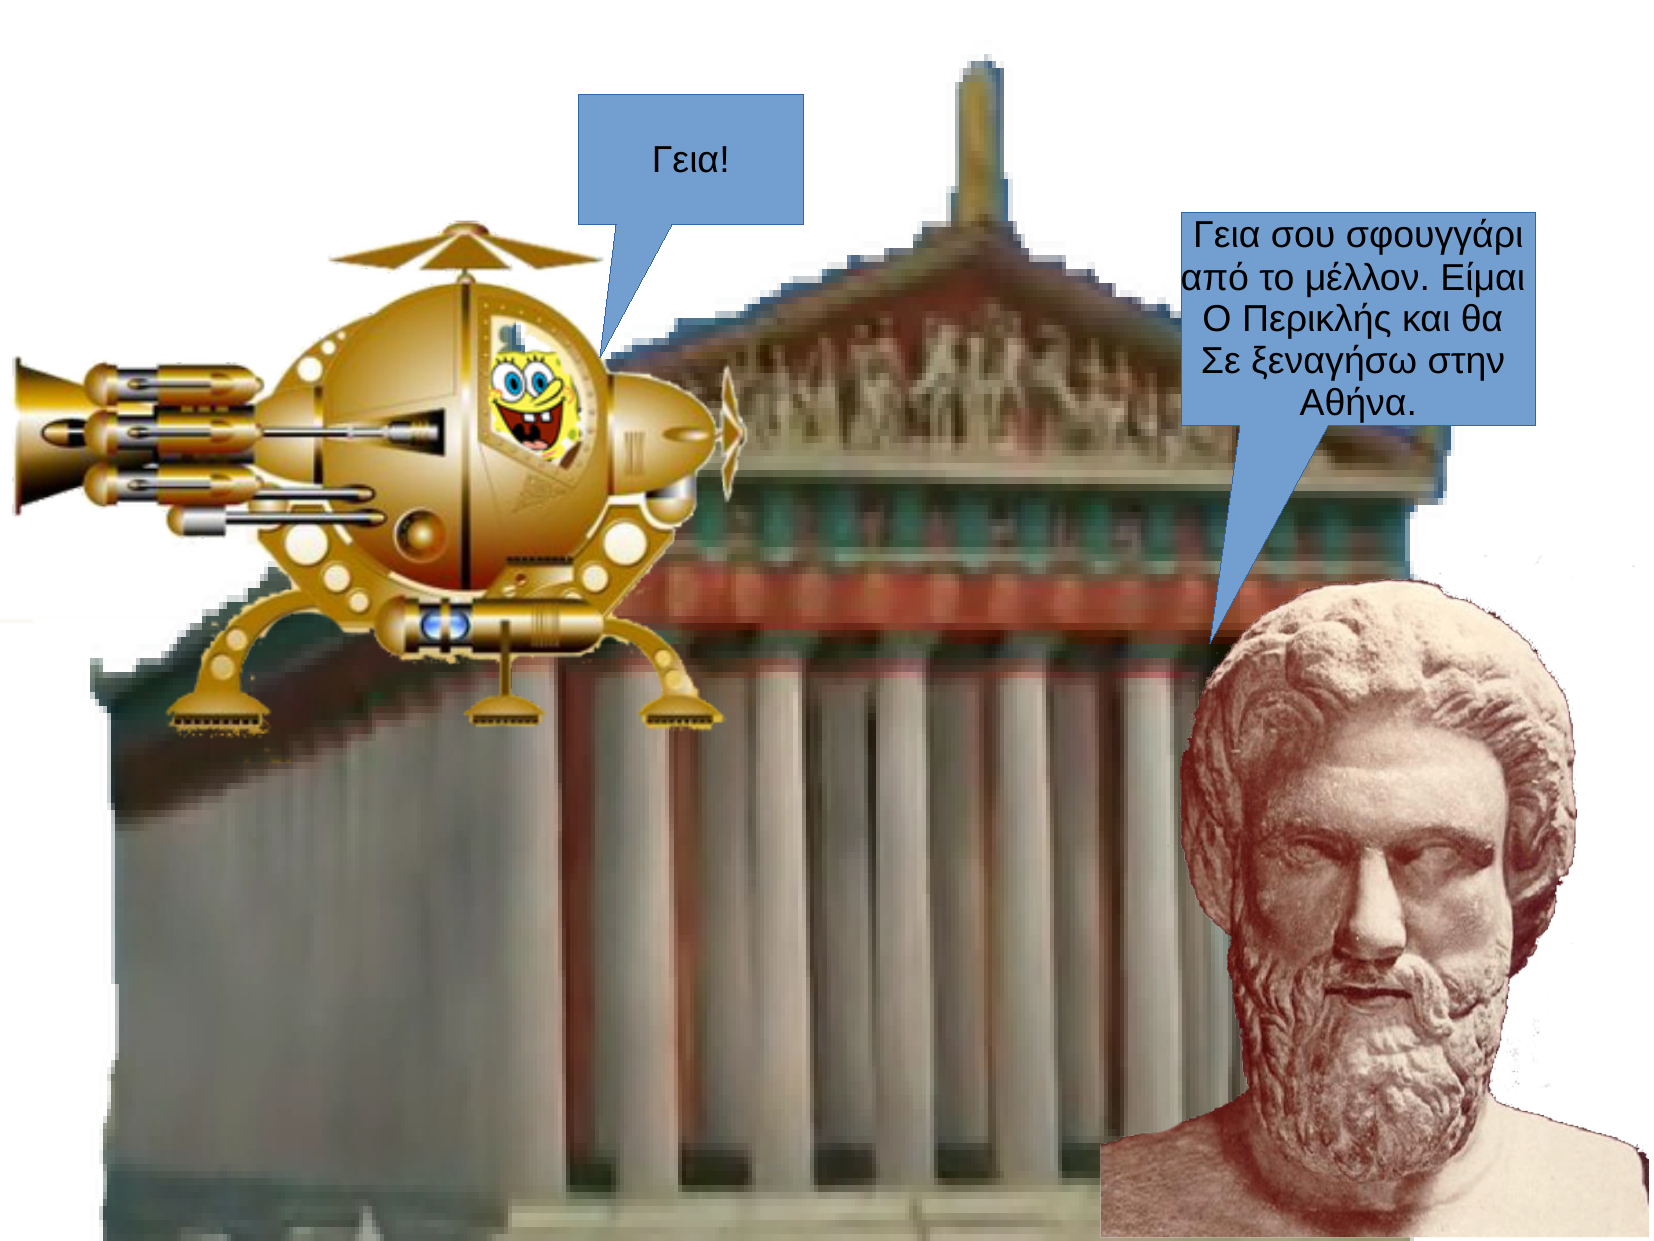

Γεια!
Γεια σου σφουγγάρι
από το μέλλον. Είμαι
Ο Περικλής και θα
Σε ξεναγήσω στην
Αθήνα.